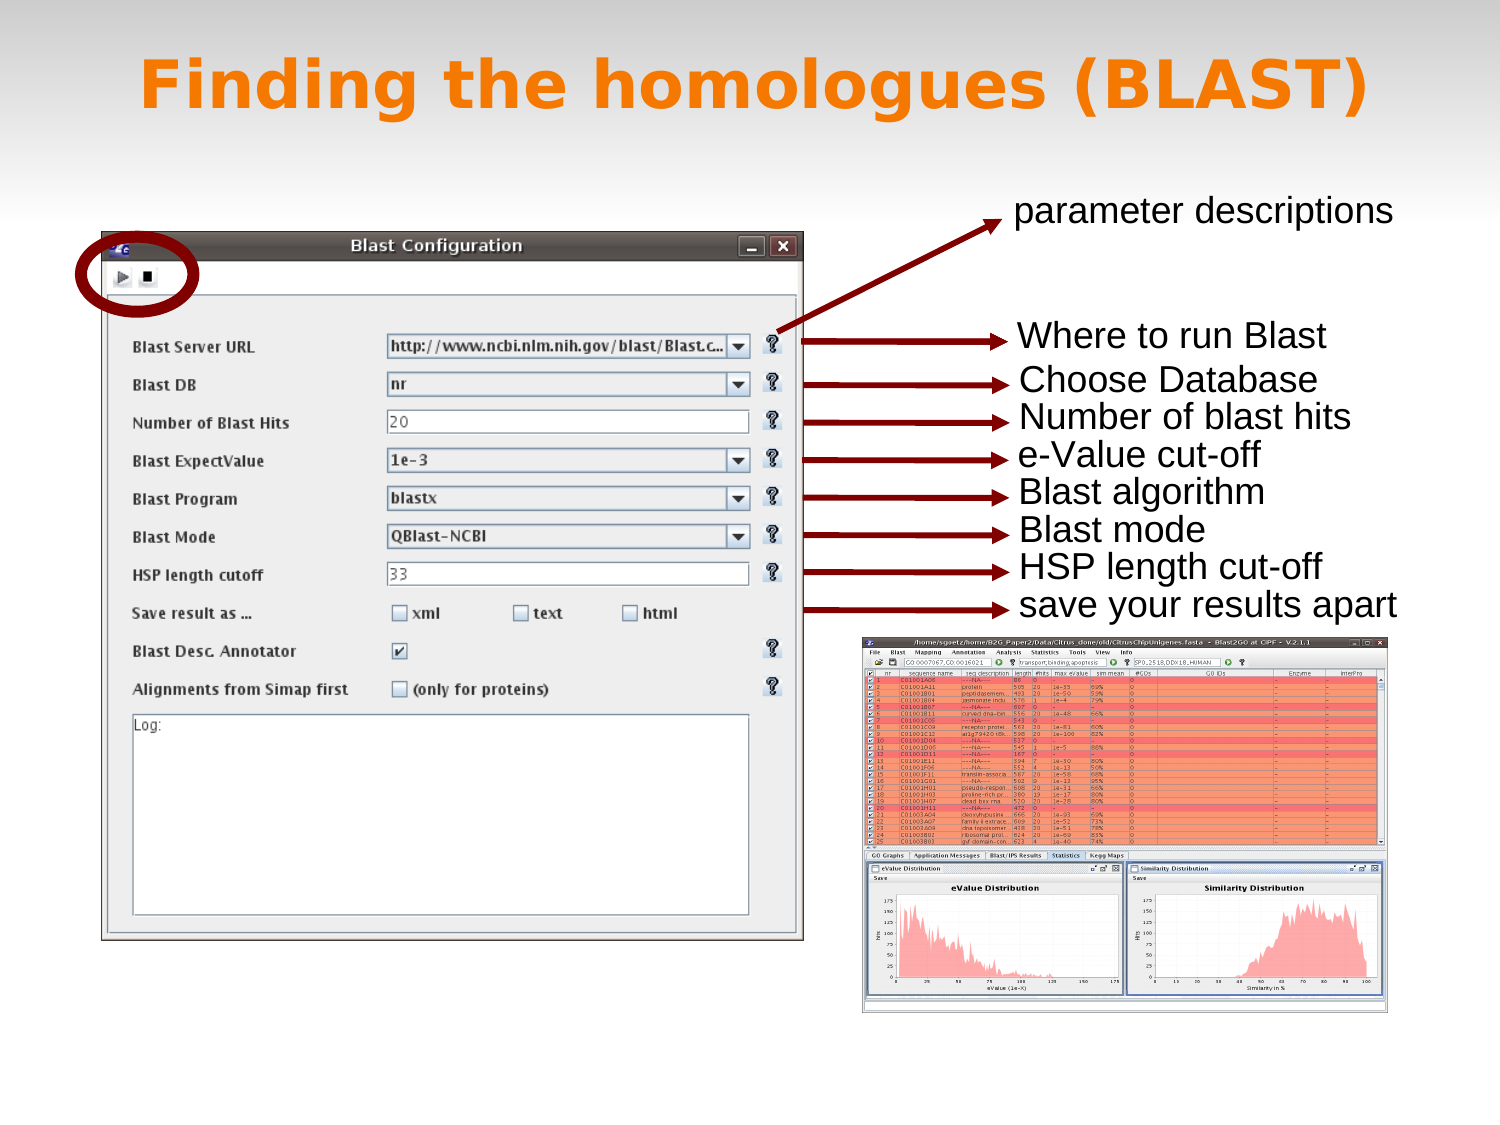

# Finding the homologues (BLAST)‏
parameter descriptions
Where to run Blast
Choose Database
Number of blast hits
e-Value cut-off
Blast algorithm
Blast mode
HSP length cut-off
save your results apart